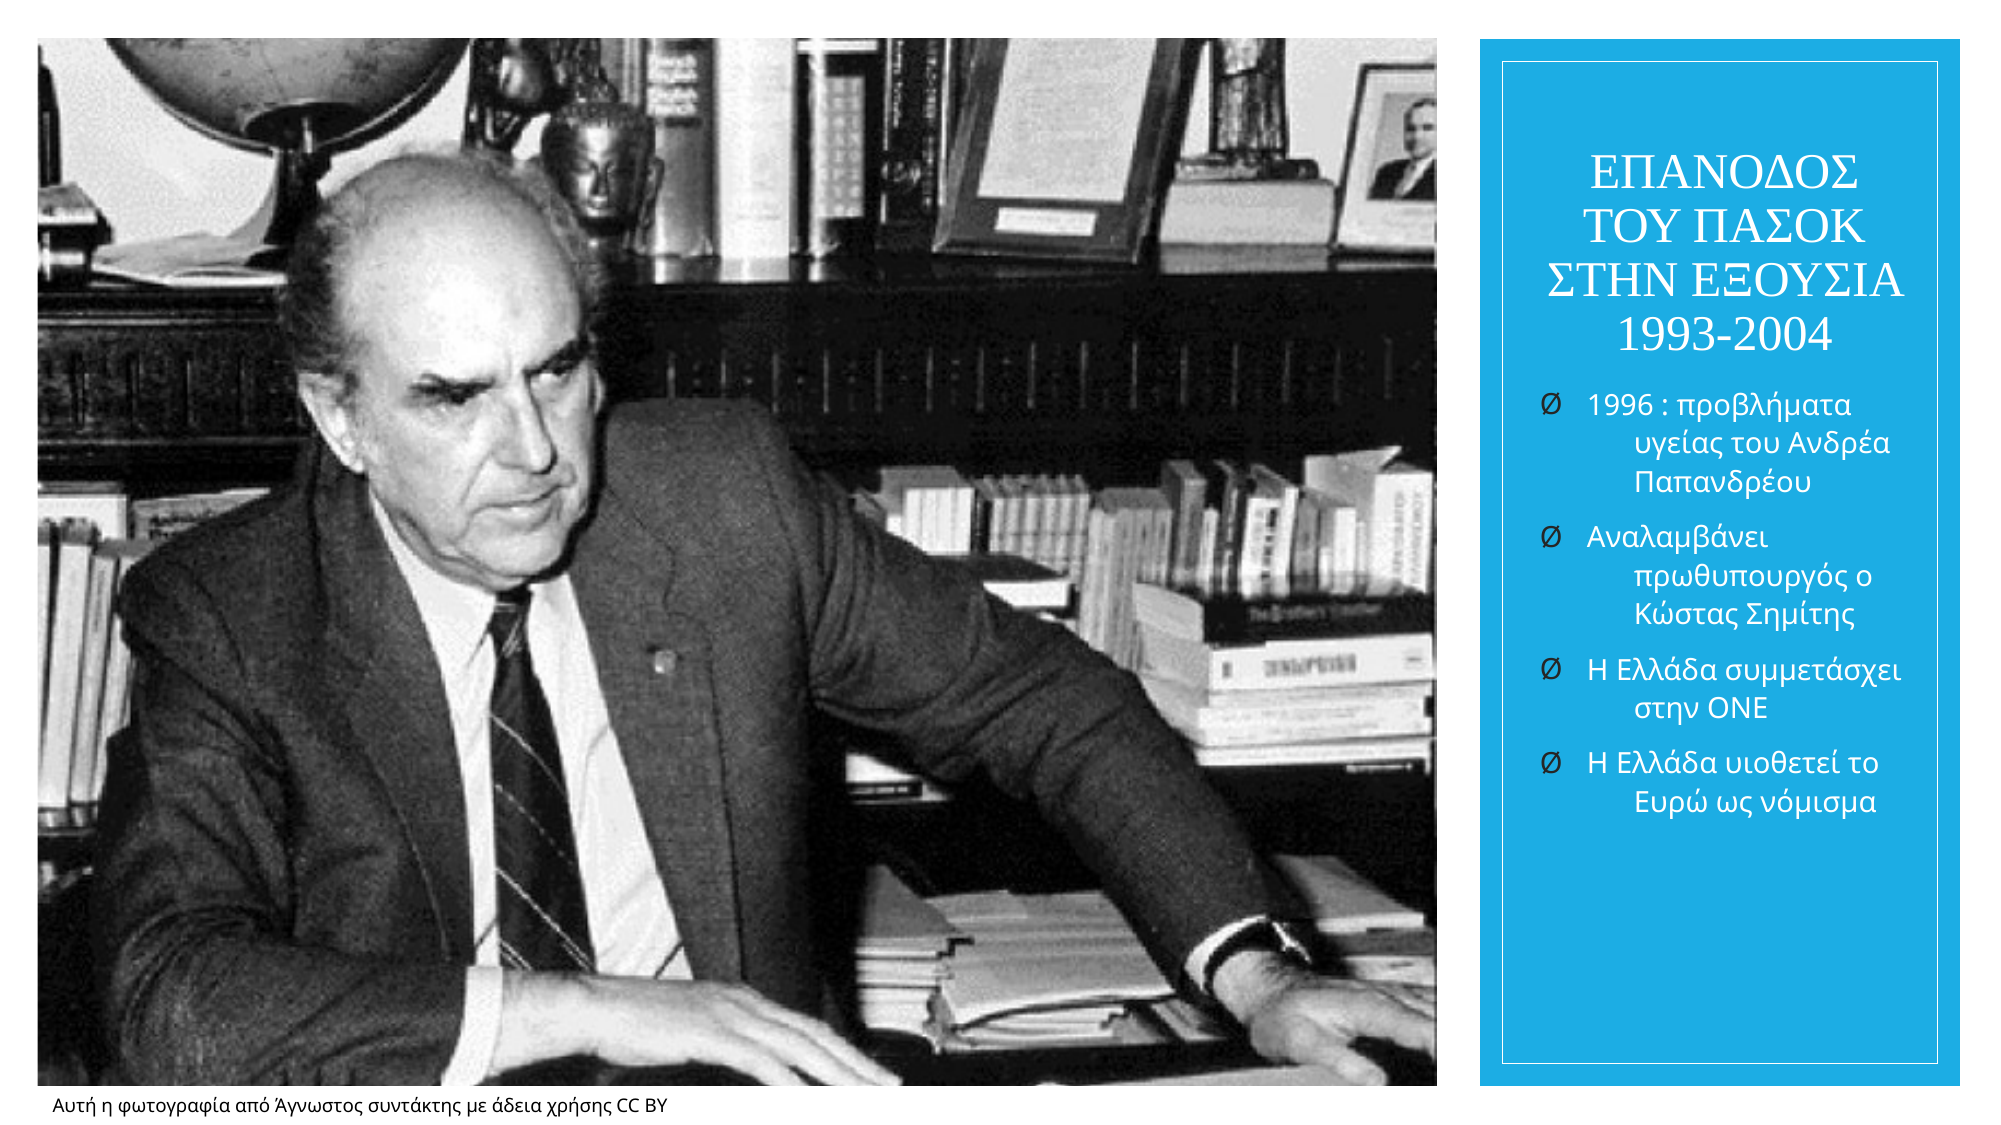

# ΕΠΑΝΟΔΟΣ ΤΟΥ ΠΑΣΟΚ ΣΤΗΝ ΕΞΟΥΣΙΑ 1993-2004
1996 : προβλήματα υγείας του Ανδρέα Παπανδρέου
Αναλαμβάνει πρωθυπουργός ο Κώστας Σημίτης
Η Ελλάδα συμμετάσχει στην ΟΝΕ
Η Ελλάδα υιοθετεί το Ευρώ ως νόμισμα
Αυτή η φωτογραφία από Άγνωστος συντάκτης με άδεια χρήσης CC BY